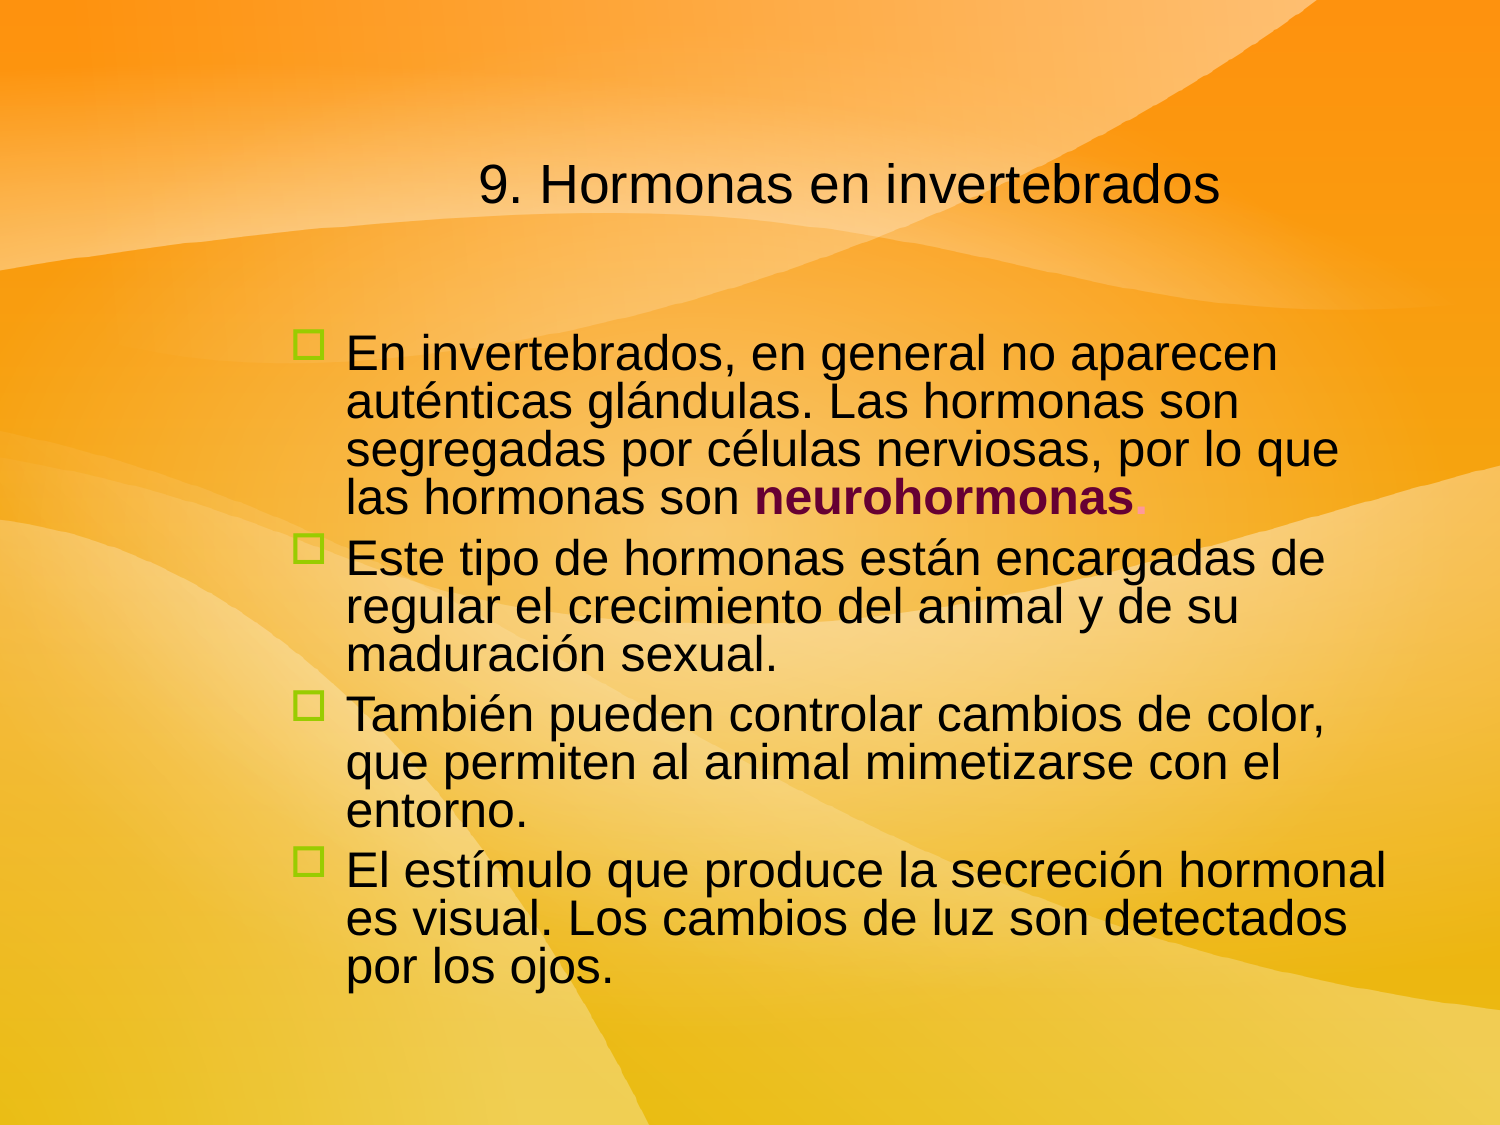

# 9. Hormonas en invertebrados
En invertebrados, en general no aparecen auténticas glándulas. Las hormonas son segregadas por células nerviosas, por lo que las hormonas son neurohormonas.
Este tipo de hormonas están encargadas de regular el crecimiento del animal y de su maduración sexual.
También pueden controlar cambios de color, que permiten al animal mimetizarse con el entorno.
El estímulo que produce la secreción hormonal es visual. Los cambios de luz son detectados por los ojos.